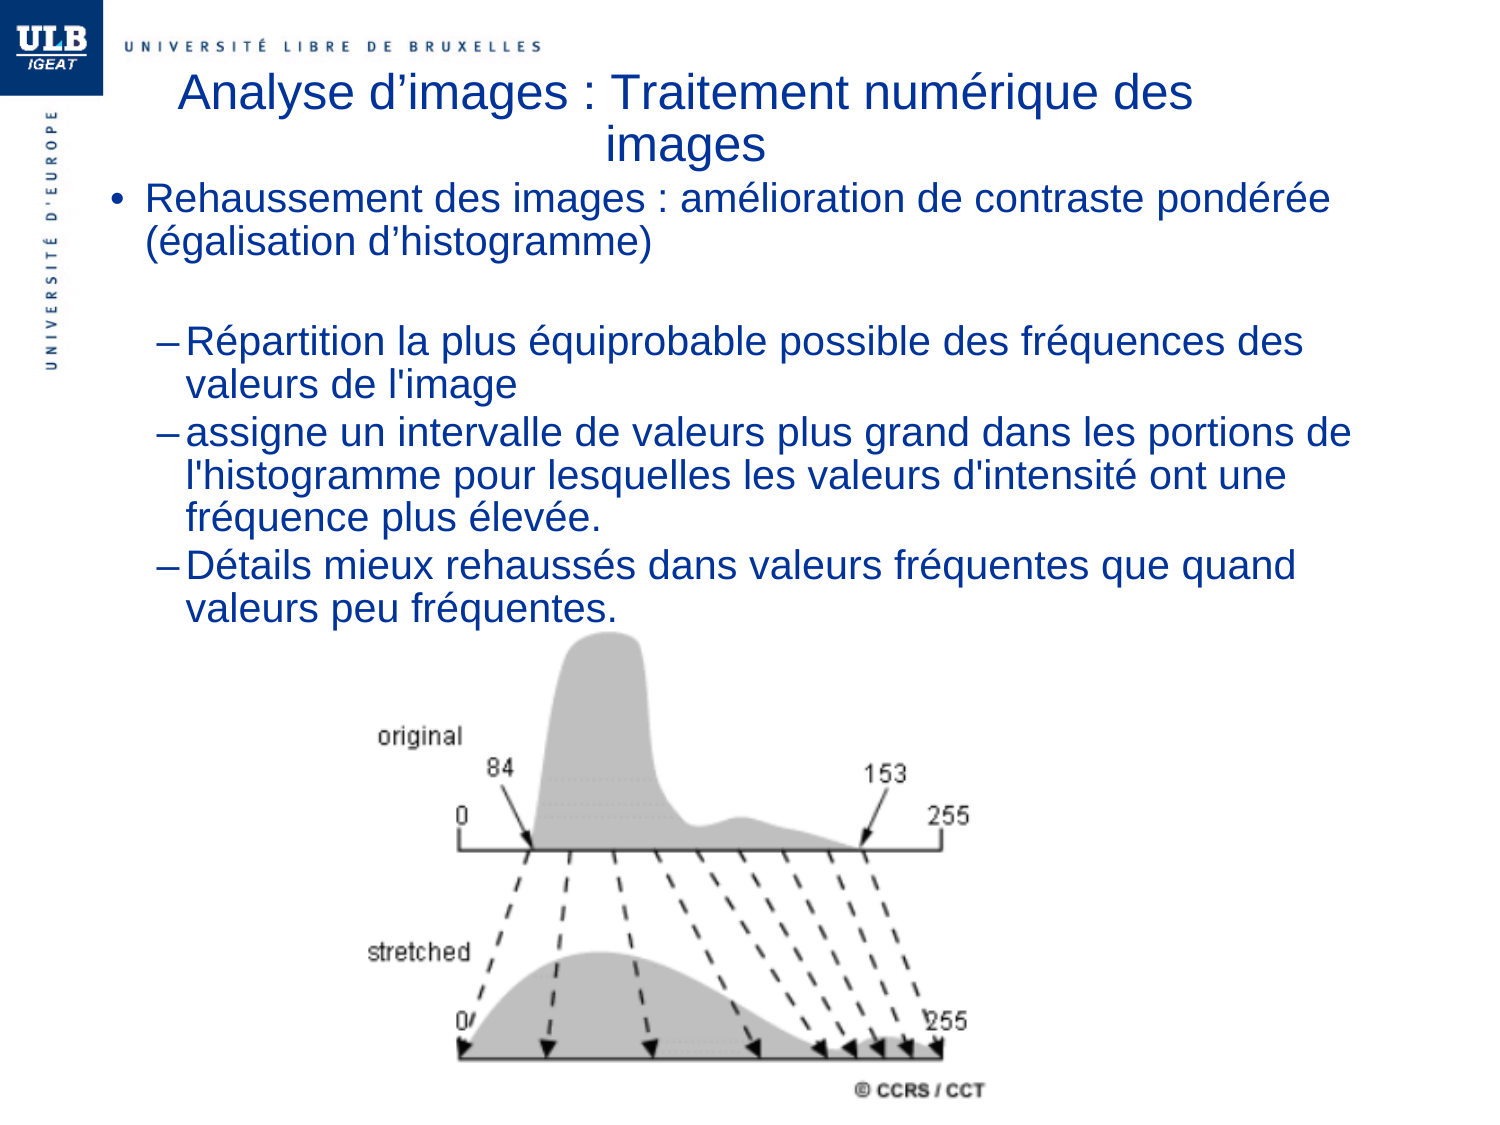

# Analyse d’images : Traitement numérique des images
Rehaussement des images : amélioration de contraste pondérée (égalisation d’histogramme)
Répartition la plus équiprobable possible des fréquences des valeurs de l'image
assigne un intervalle de valeurs plus grand dans les portions de l'histogramme pour lesquelles les valeurs d'intensité ont une fréquence plus élevée.
Détails mieux rehaussés dans valeurs fréquentes que quand valeurs peu fréquentes.